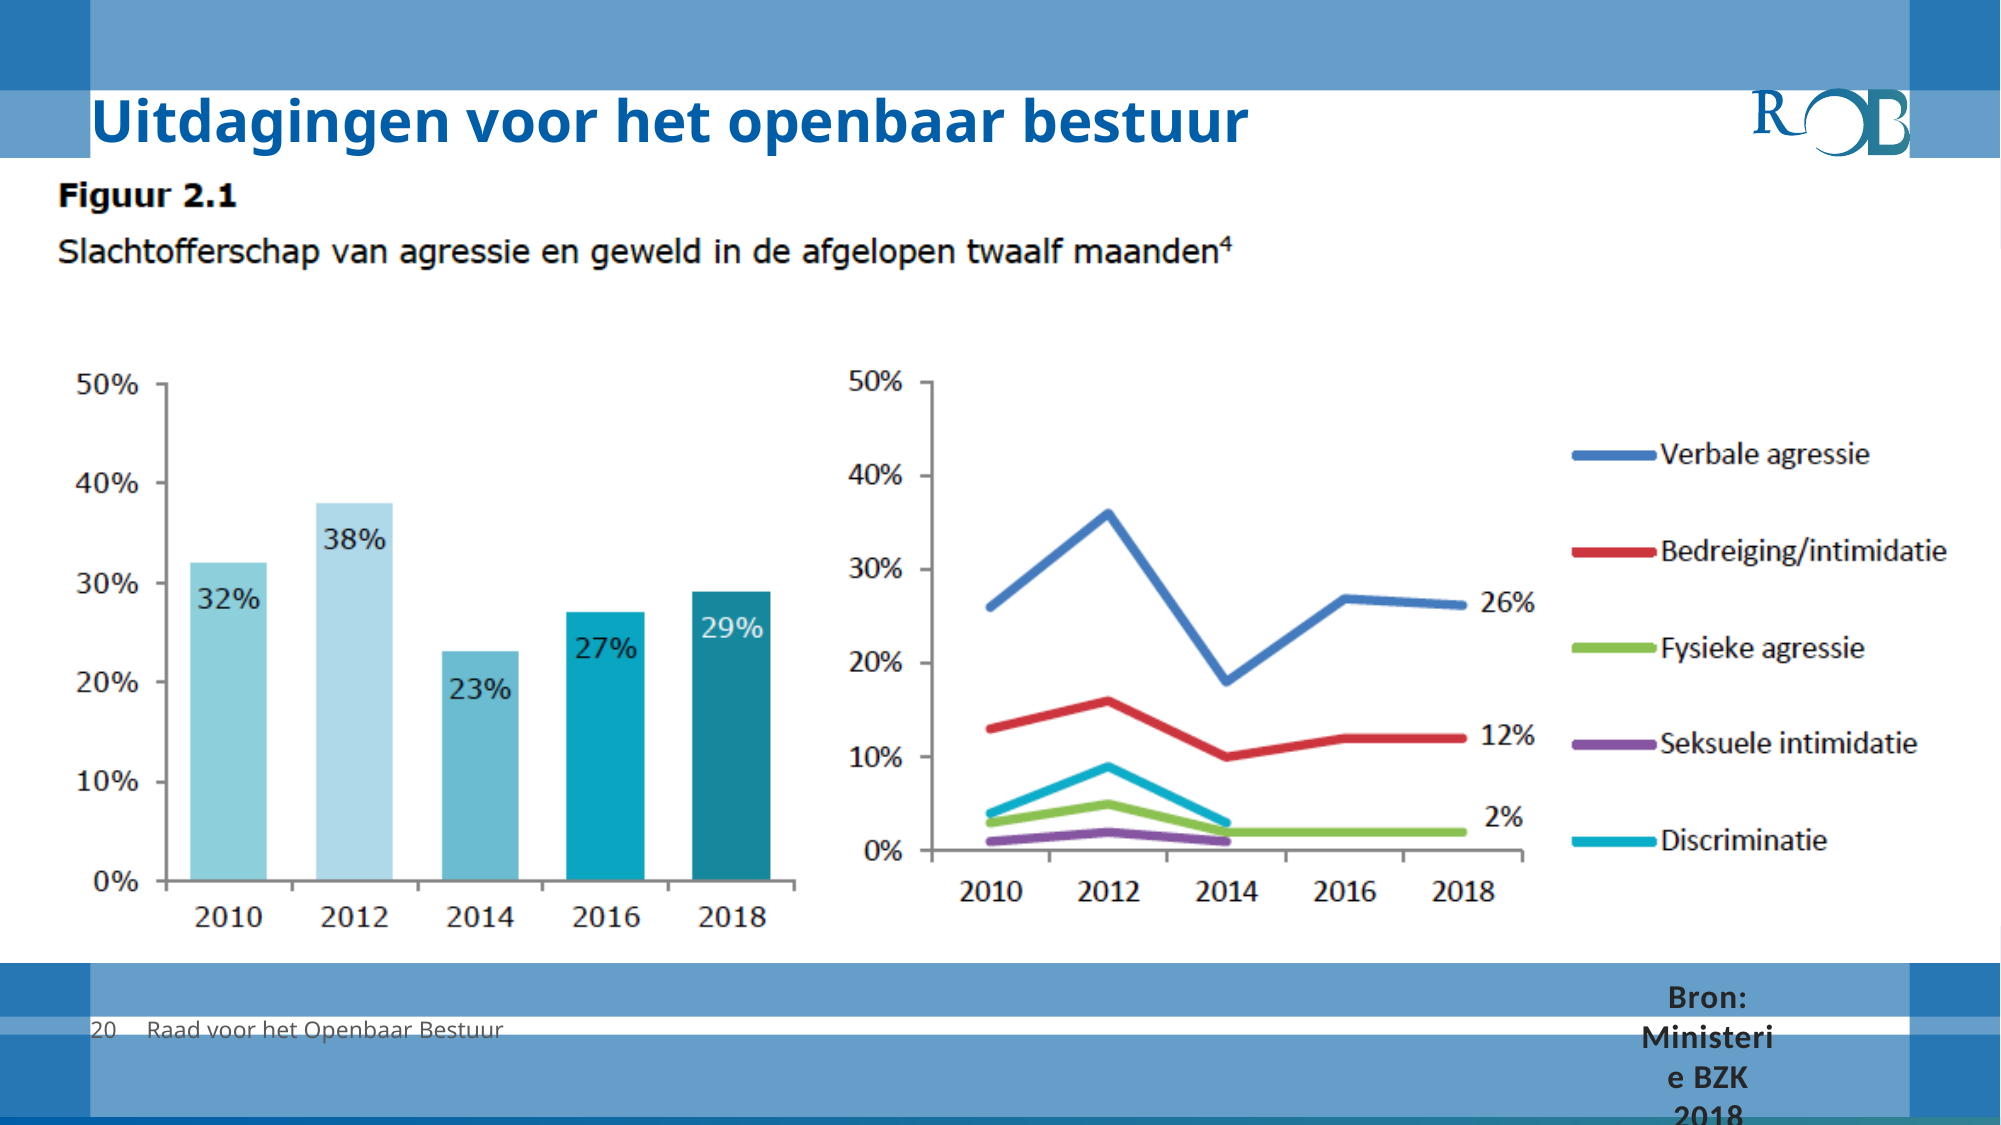

# Uitdagingen voor het openbaar bestuur
Bron: Ministerie BZK 2018
Raad voor het Openbaar Bestuur